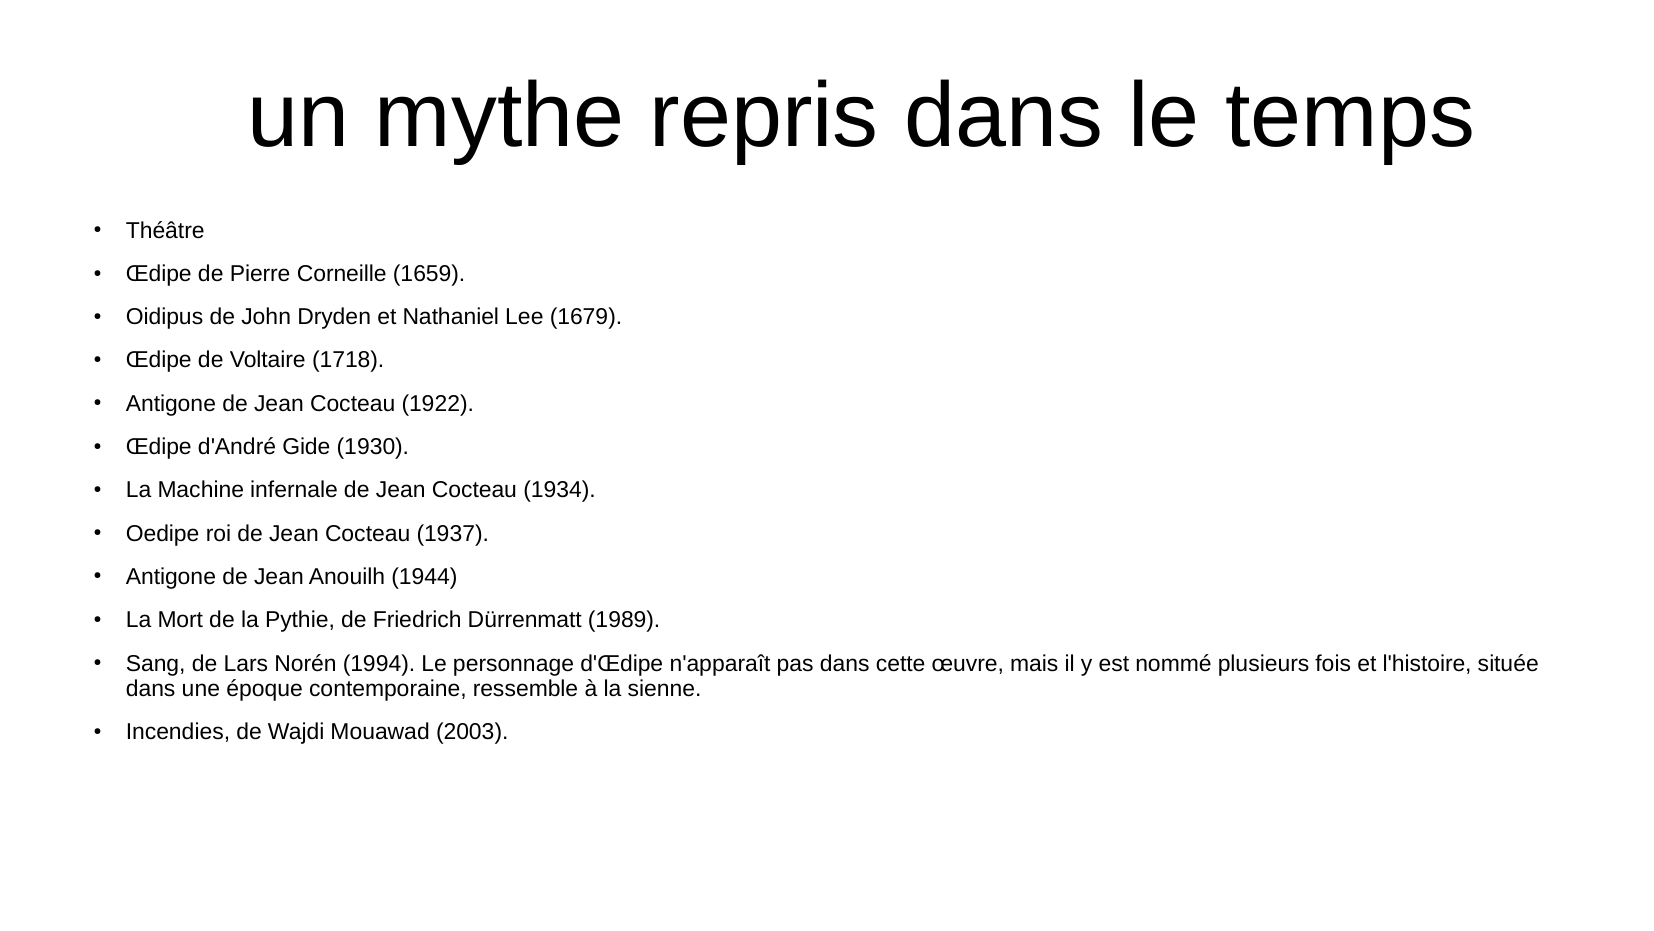

# un mythe repris dans le temps
Théâtre
Œdipe de Pierre Corneille (1659).
Oidipus de John Dryden et Nathaniel Lee (1679).
Œdipe de Voltaire (1718).
Antigone de Jean Cocteau (1922).
Œdipe d'André Gide (1930).
La Machine infernale de Jean Cocteau (1934).
Oedipe roi de Jean Cocteau (1937).
Antigone de Jean Anouilh (1944)
La Mort de la Pythie, de Friedrich Dürrenmatt (1989).
Sang, de Lars Norén (1994). Le personnage d'Œdipe n'apparaît pas dans cette œuvre, mais il y est nommé plusieurs fois et l'histoire, située dans une époque contemporaine, ressemble à la sienne.
Incendies, de Wajdi Mouawad (2003).